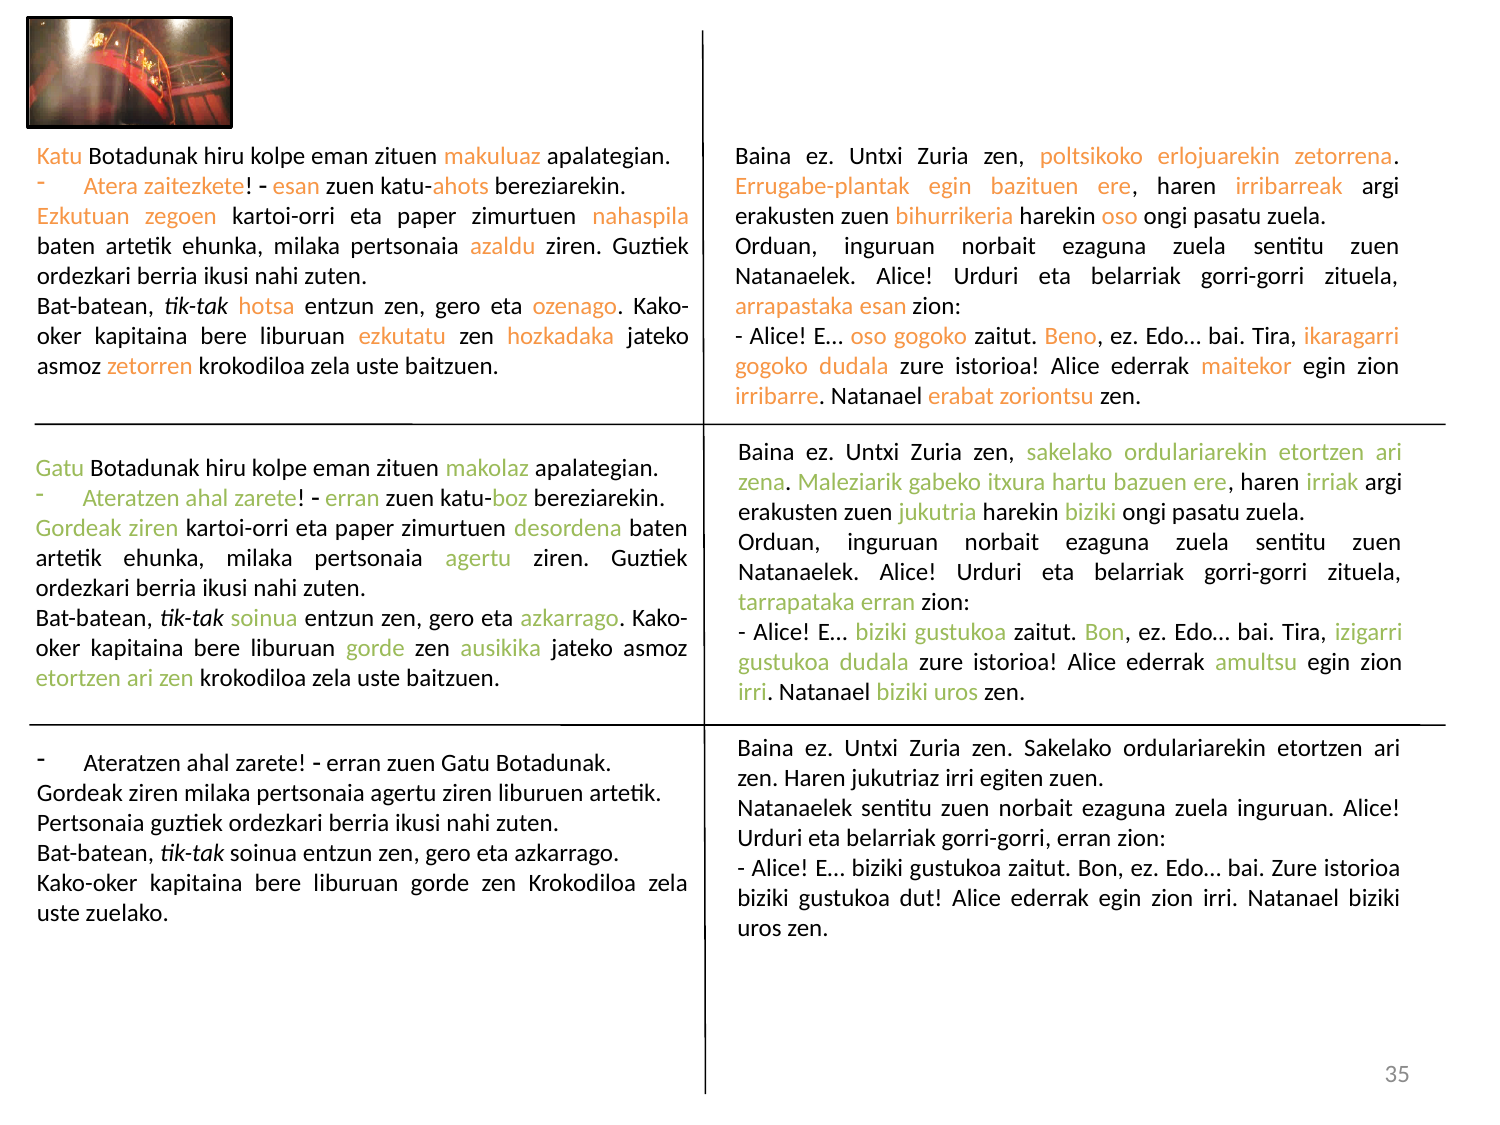

Katu Botadunak hiru kolpe eman zituen makuluaz apalategian.
Atera zaitezkete!  esan zuen katu-ahots bereziarekin.
Ezkutuan zegoen kartoi-orri eta paper zimurtuen nahaspila baten artetik ehunka, milaka pertsonaia azaldu ziren. Guztiek ordezkari berria ikusi nahi zuten.
Bat-batean, tik-tak hotsa entzun zen, gero eta ozenago. Kako-oker kapitaina bere liburuan ezkutatu zen hozkadaka jateko asmoz zetorren krokodiloa zela uste baitzuen.
Baina ez. Untxi Zuria zen, poltsikoko erlojuarekin zetorrena. Errugabe-plantak egin bazituen ere, haren irribarreak argi erakusten zuen bihurrikeria harekin oso ongi pasatu zuela.
Orduan, inguruan norbait ezaguna zuela sentitu zuen Natanaelek. Alice! Urduri eta belarriak gorri-gorri zituela, arrapastaka esan zion:
- Alice! E… oso gogoko zaitut. Beno, ez. Edo… bai. Tira, ikaragarri gogoko dudala zure istorioa! Alice ederrak maitekor egin zion irribarre. Natanael erabat zoriontsu zen.
Baina ez. Untxi Zuria zen, sakelako ordulariarekin etortzen ari zena. Maleziarik gabeko itxura hartu bazuen ere, haren irriak argi erakusten zuen jukutria harekin biziki ongi pasatu zuela.
Orduan, inguruan norbait ezaguna zuela sentitu zuen Natanaelek. Alice! Urduri eta belarriak gorri-gorri zituela, tarrapataka erran zion:
- Alice! E… biziki gustukoa zaitut. Bon, ez. Edo… bai. Tira, izigarri gustukoa dudala zure istorioa! Alice ederrak amultsu egin zion irri. Natanael biziki uros zen.
Gatu Botadunak hiru kolpe eman zituen makolaz apalategian.
Ateratzen ahal zarete!  erran zuen katu-boz bereziarekin.
Gordeak ziren kartoi-orri eta paper zimurtuen desordena baten artetik ehunka, milaka pertsonaia agertu ziren. Guztiek ordezkari berria ikusi nahi zuten.
Bat-batean, tik-tak soinua entzun zen, gero eta azkarrago. Kako-oker kapitaina bere liburuan gorde zen ausikika jateko asmoz etortzen ari zen krokodiloa zela uste baitzuen.
Baina ez. Untxi Zuria zen. Sakelako ordulariarekin etortzen ari zen. Haren jukutriaz irri egiten zuen.
Natanaelek sentitu zuen norbait ezaguna zuela inguruan. Alice! Urduri eta belarriak gorri-gorri, erran zion:
- Alice! E… biziki gustukoa zaitut. Bon, ez. Edo… bai. Zure istorioa biziki gustukoa dut! Alice ederrak egin zion irri. Natanael biziki uros zen.
Ateratzen ahal zarete!  erran zuen Gatu Botadunak.
Gordeak ziren milaka pertsonaia agertu ziren liburuen artetik.
Pertsonaia guztiek ordezkari berria ikusi nahi zuten.
Bat-batean, tik-tak soinua entzun zen, gero eta azkarrago.
Kako-oker kapitaina bere liburuan gorde zen Krokodiloa zela uste zuelako.